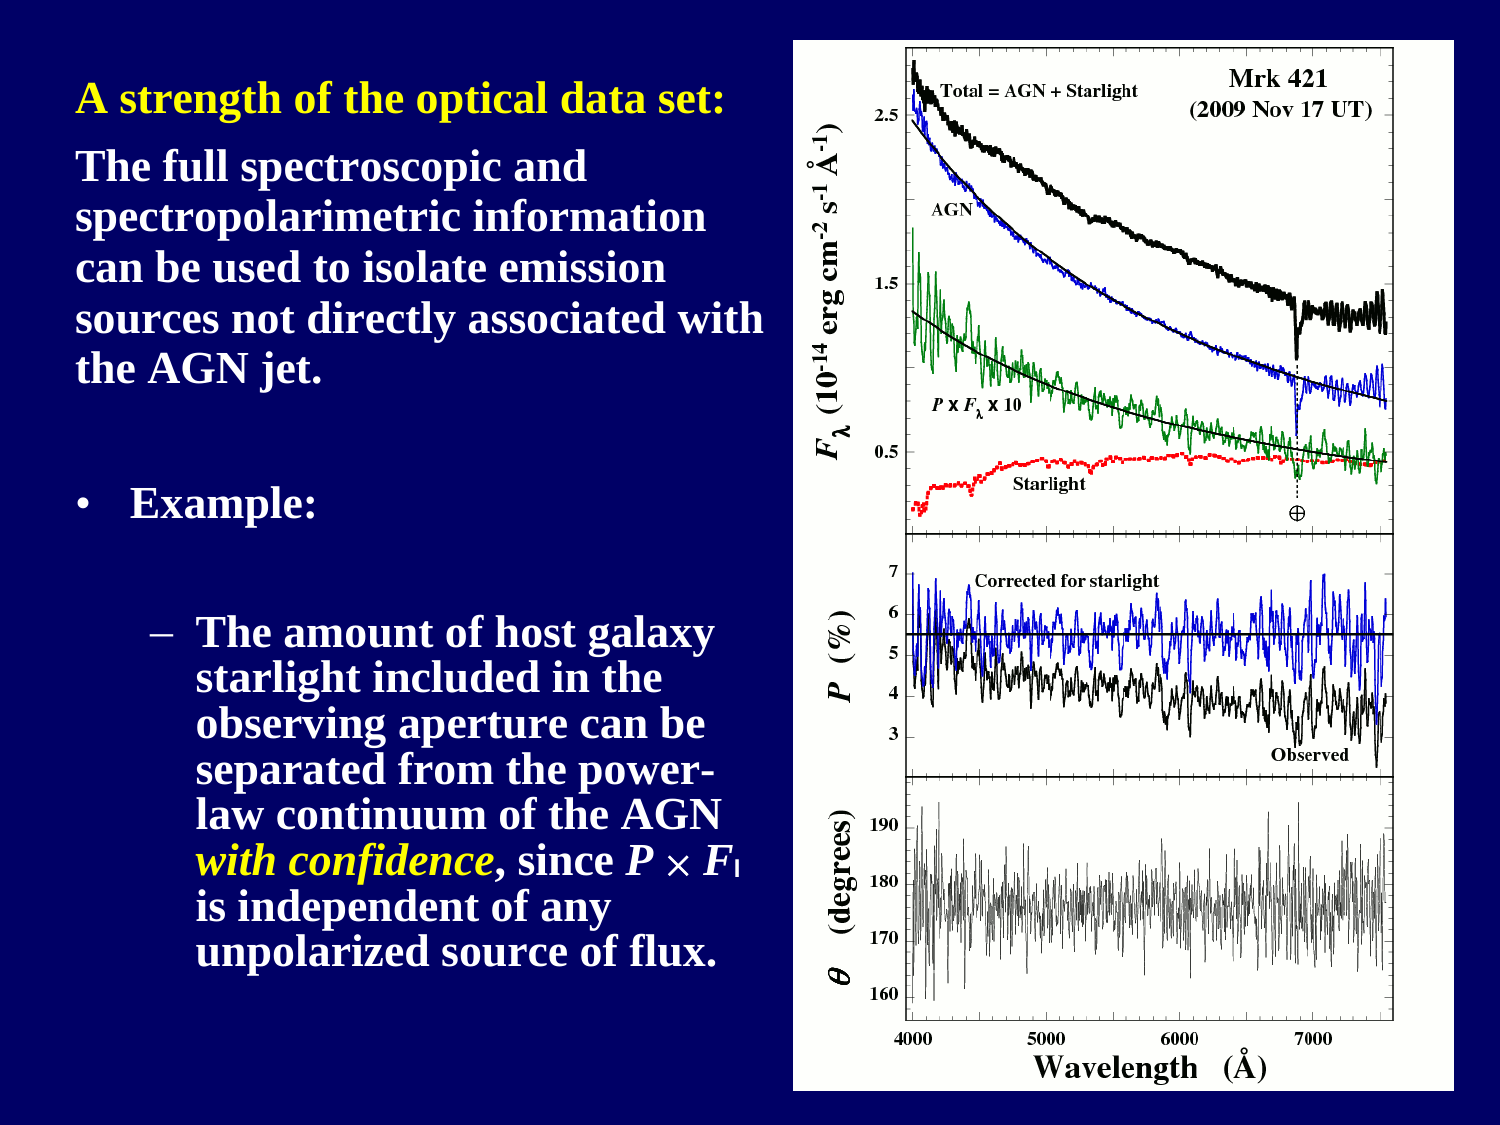

# A strength of the optical data set:
The full spectroscopic and spectropolarimetric information can be used to isolate emission sources not directly associated with the AGN jet.
Example:
The amount of host galaxy starlight included in the observing aperture can be separated from the power-law continuum of the AGN with confidence, since P  Fl is independent of any unpolarized source of flux.